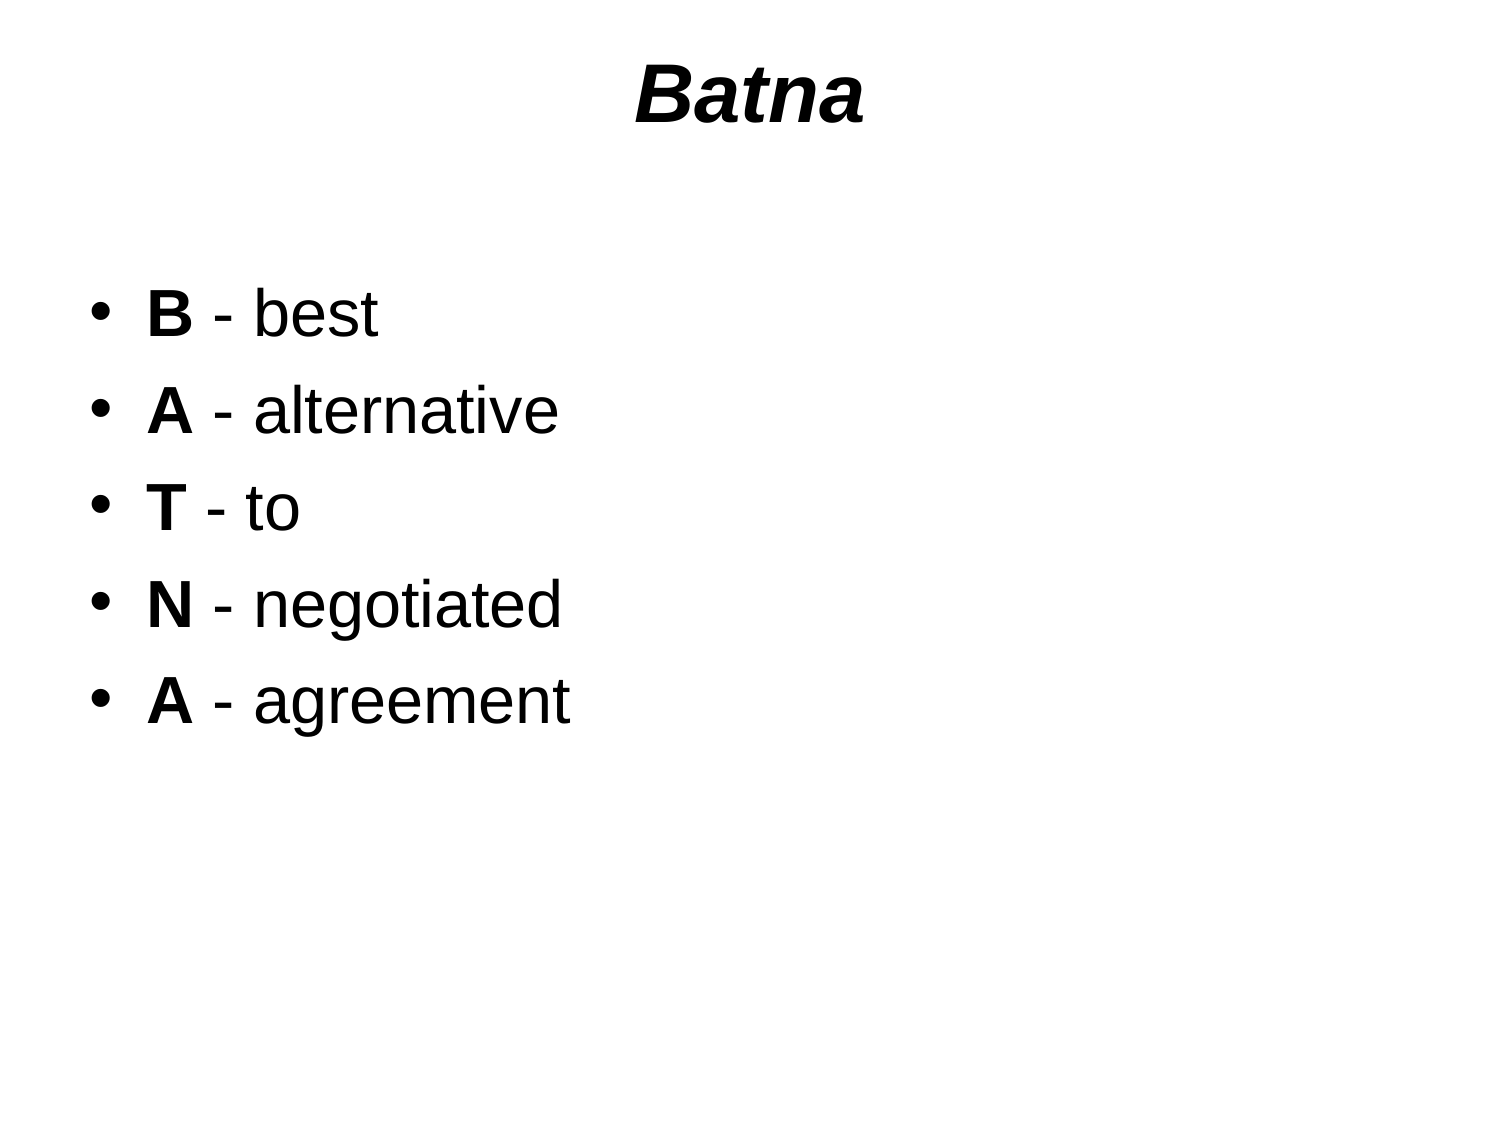

# Batna
B - best
A - alternative
T - to
N - negotiated
A - agreement